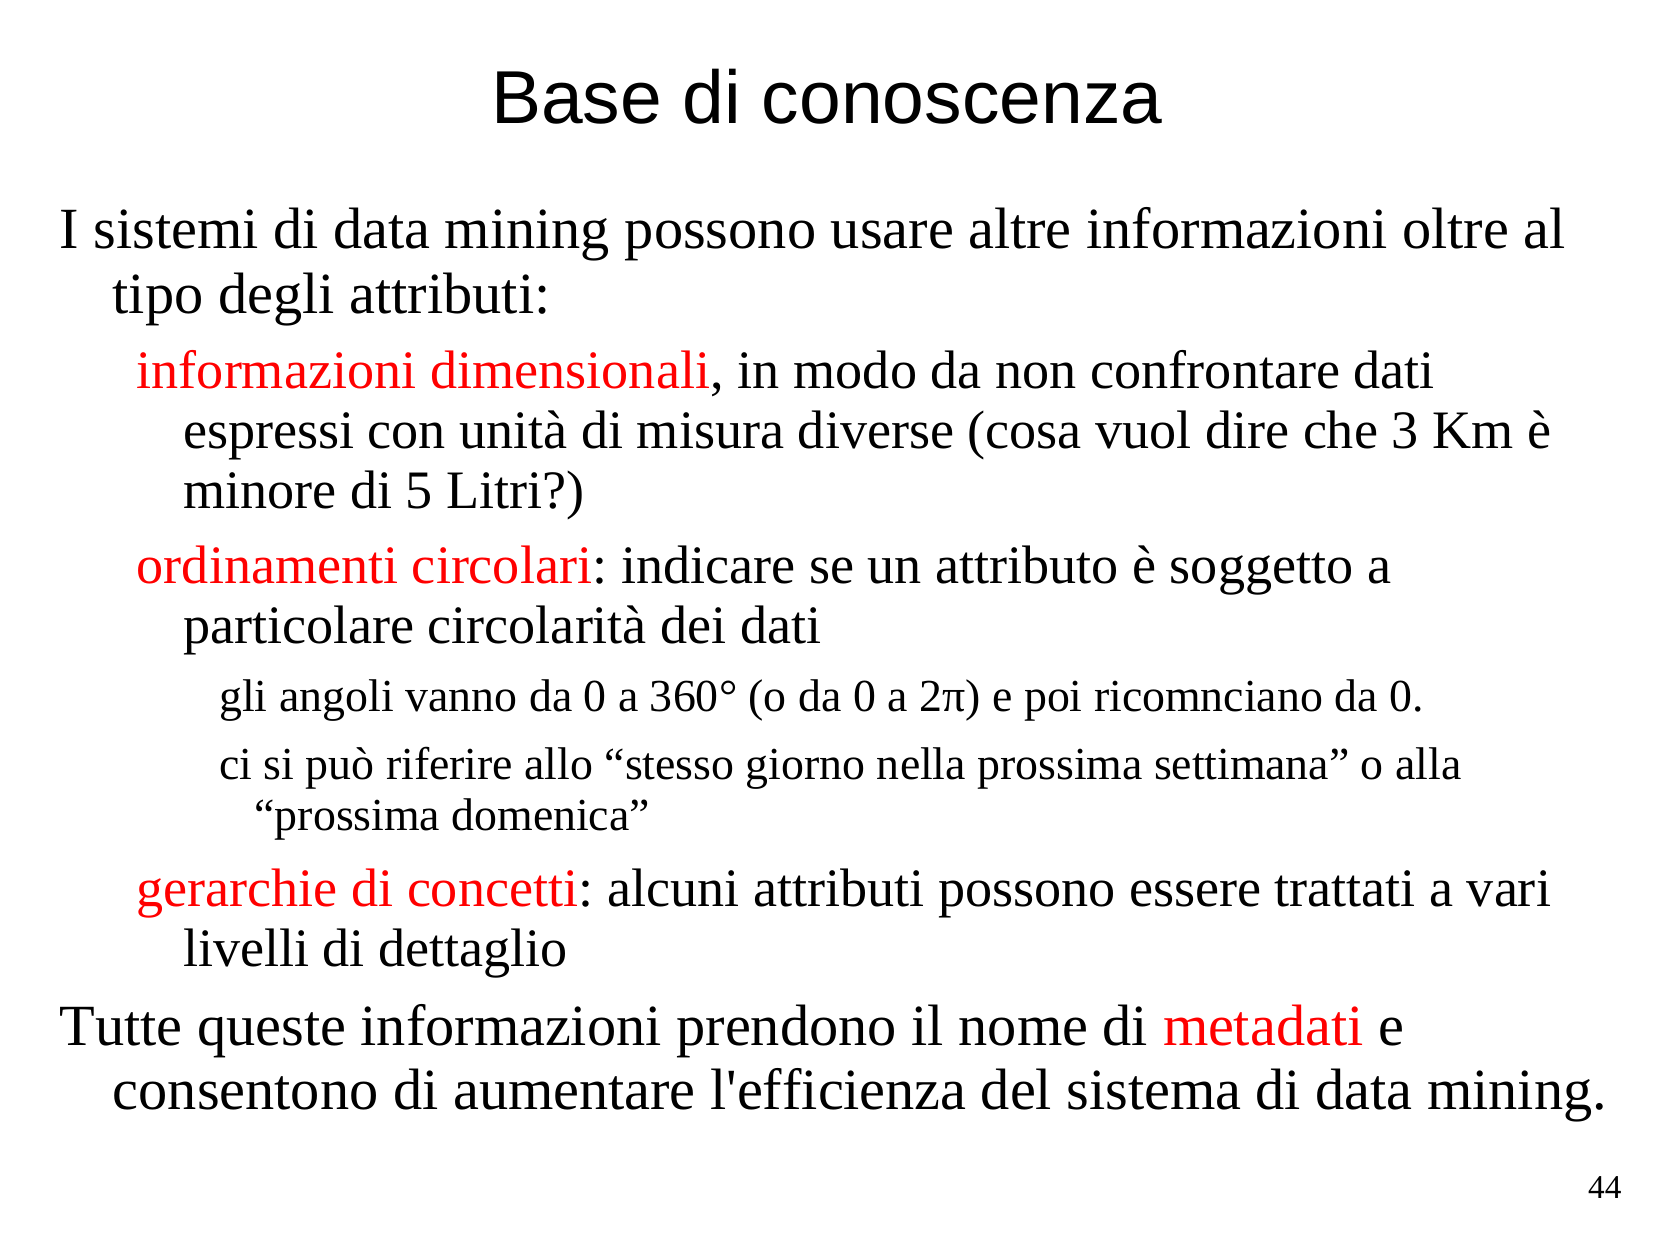

# Base di conoscenza
I sistemi di data mining possono usare altre informazioni oltre al tipo degli attributi:
informazioni dimensionali, in modo da non confrontare dati espressi con unità di misura diverse (cosa vuol dire che 3 Km è minore di 5 Litri?)
ordinamenti circolari: indicare se un attributo è soggetto a particolare circolarità dei dati
gli angoli vanno da 0 a 360° (o da 0 a 2π) e poi ricomnciano da 0.
ci si può riferire allo “stesso giorno nella prossima settimana” o alla “prossima domenica”
gerarchie di concetti: alcuni attributi possono essere trattati a vari livelli di dettaglio
Tutte queste informazioni prendono il nome di metadati e consentono di aumentare l'efficienza del sistema di data mining.